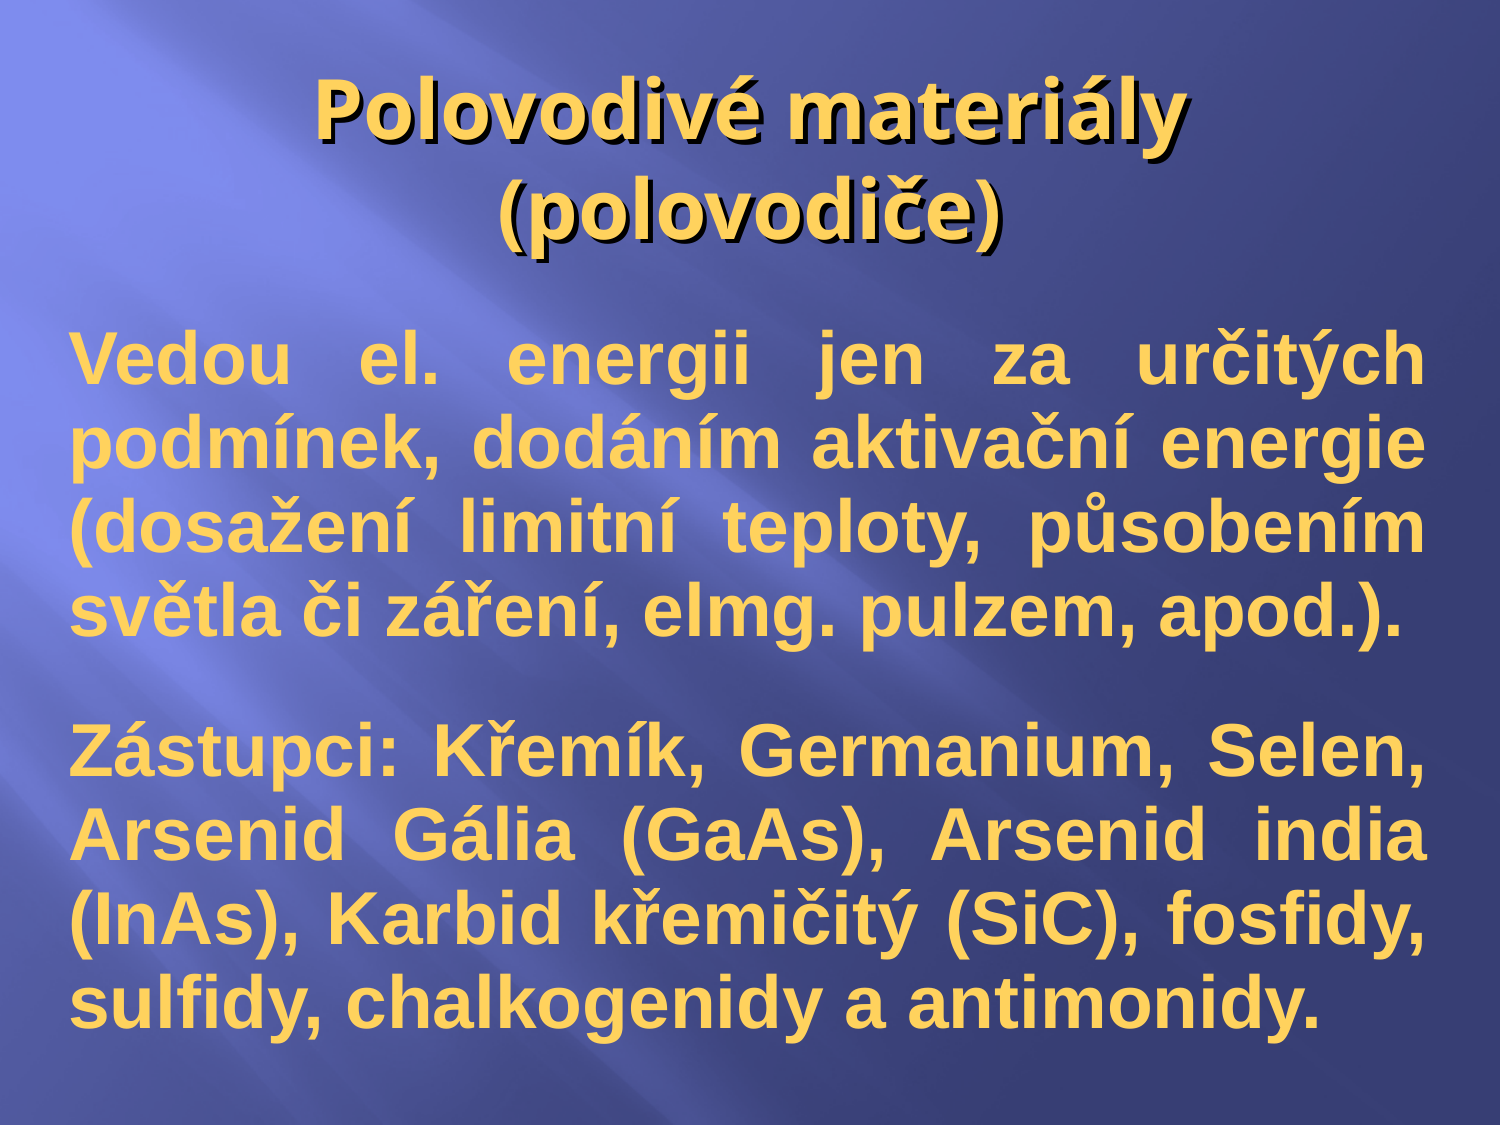

# Polovodivé materiály (polovodiče)
Vedou el. energii jen za určitých podmínek, dodáním aktivační energie (dosažení limitní teploty, působením světla či záření, elmg. pulzem, apod.).
Zástupci: Křemík, Germanium, Selen, Arsenid Gália (GaAs), Arsenid india (InAs), Karbid křemičitý (SiC), fosfidy, sulfidy, chalkogenidy a antimonidy.